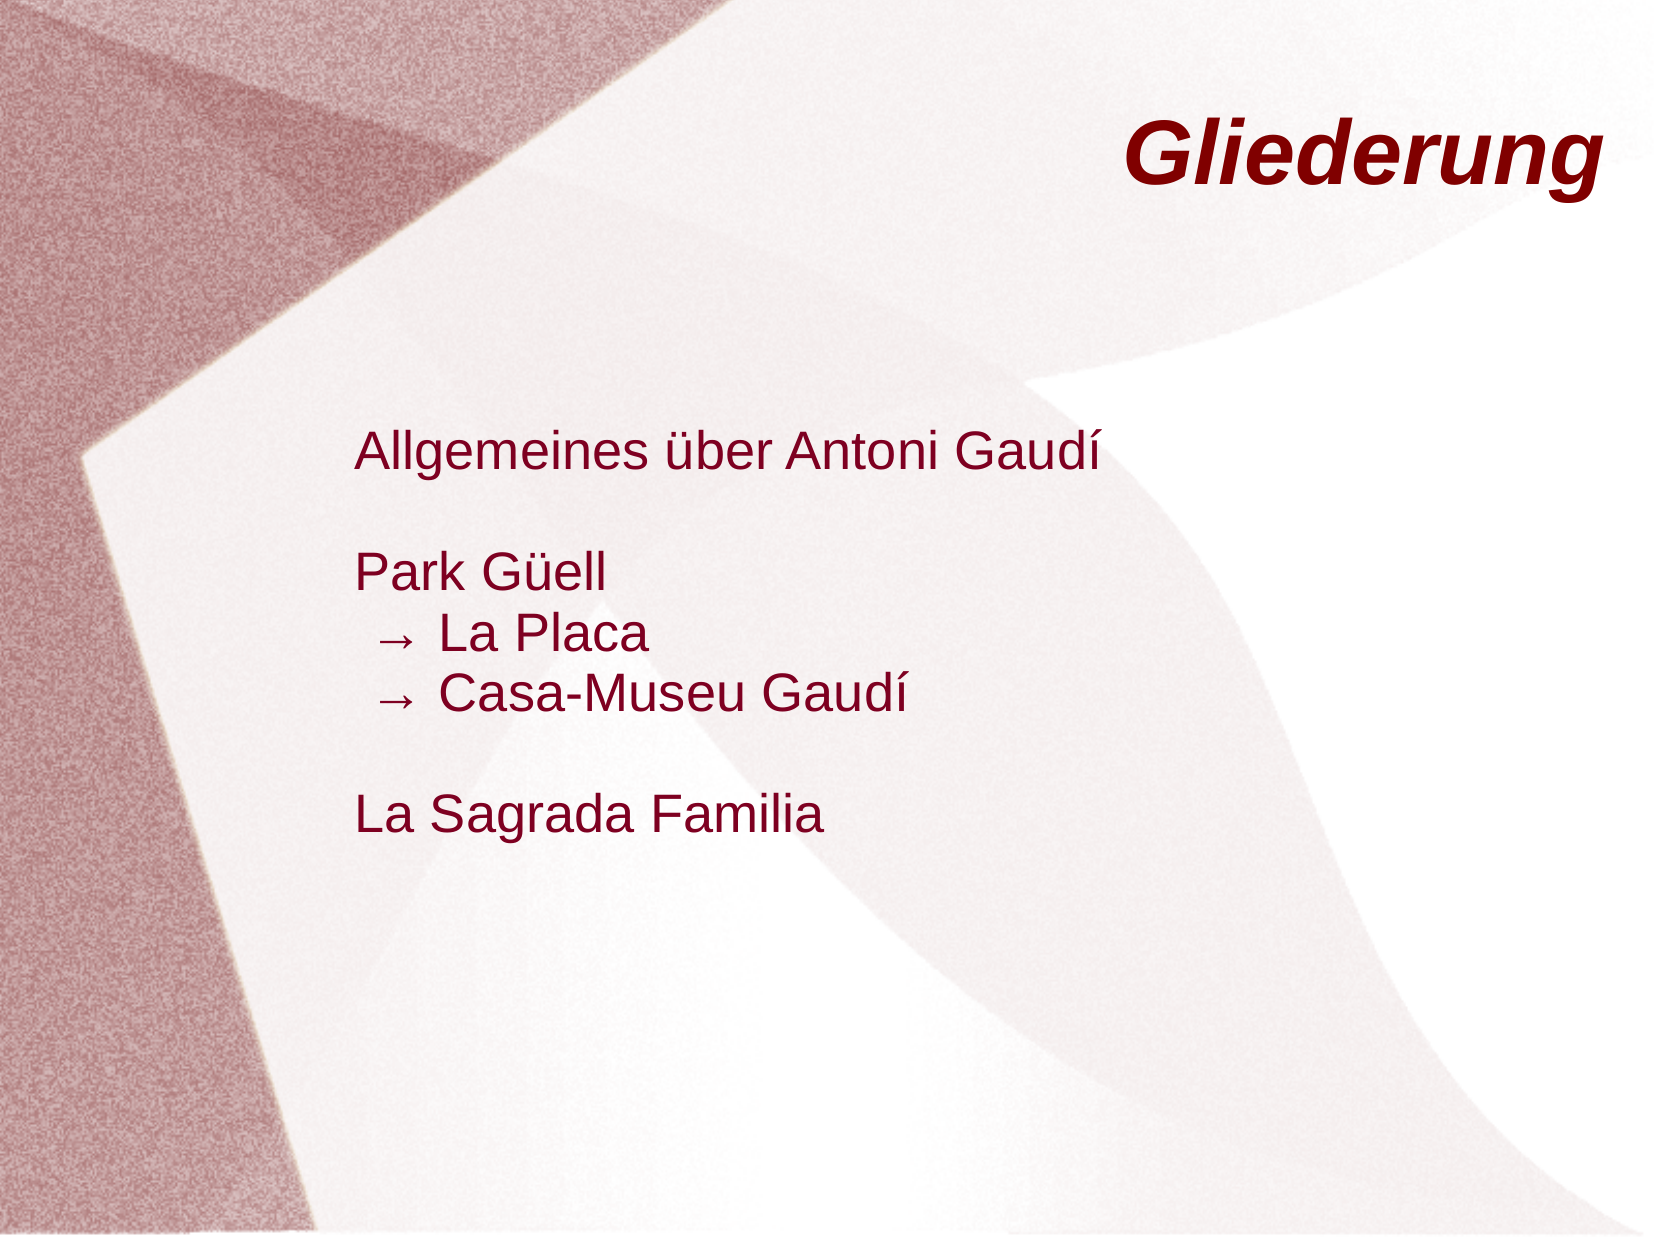

# Gliederung
 Allgemeines über Antoni Gaudí
 Park Güell
 → La Placa
 → Casa-Museu Gaudí
 La Sagrada Familia